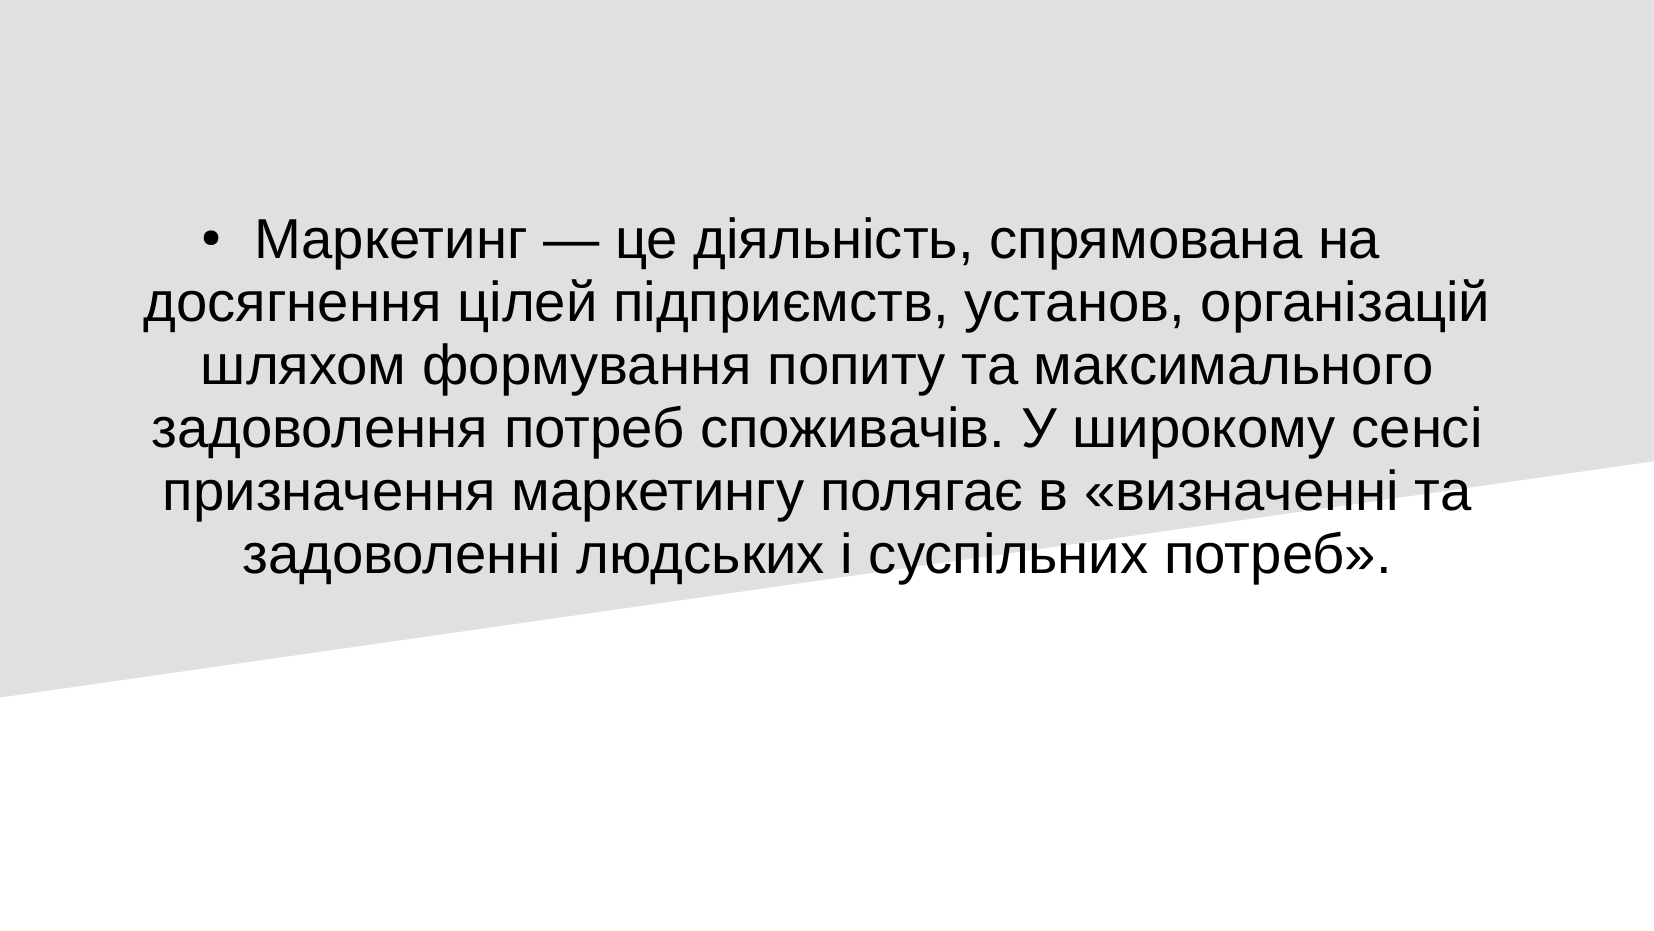

# Маркетинг — це діяльність, спрямована на досягнення цілей підприємств, установ, організацій шляхом формування попиту та максимального задоволення потреб споживачів. У широкому сенсі призначення маркетингу полягає в «визначенні та задоволенні людських і суспільних потреб».